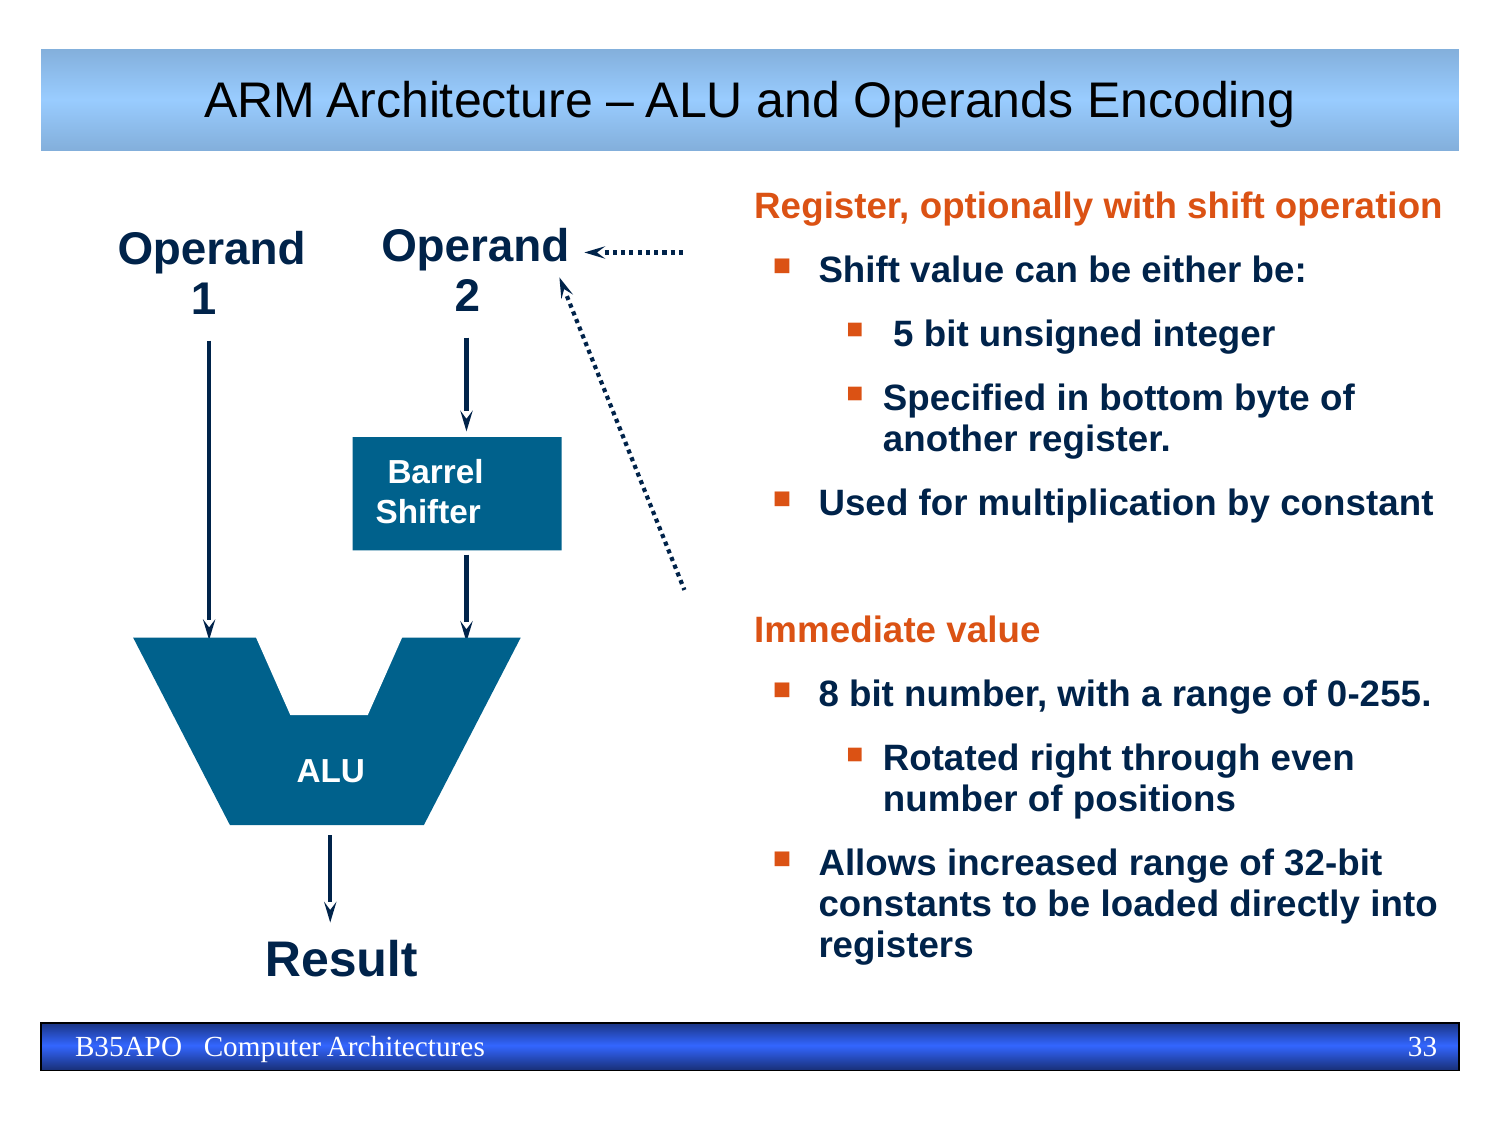

# ARM Architecture – ALU and Operands Encoding
Register, optionally with shift operation
Shift value can be either be:
 5 bit unsigned integer
Specified in bottom byte of another register.
Used for multiplication by constant
Immediate value
8 bit number, with a range of 0-255.
Rotated right through even number of positions
Allows increased range of 32-bit constants to be loaded directly into registers
Operand 2
Barrel
Shifter
Operand 1
ALU
Result
B35APO Computer Architectures
33